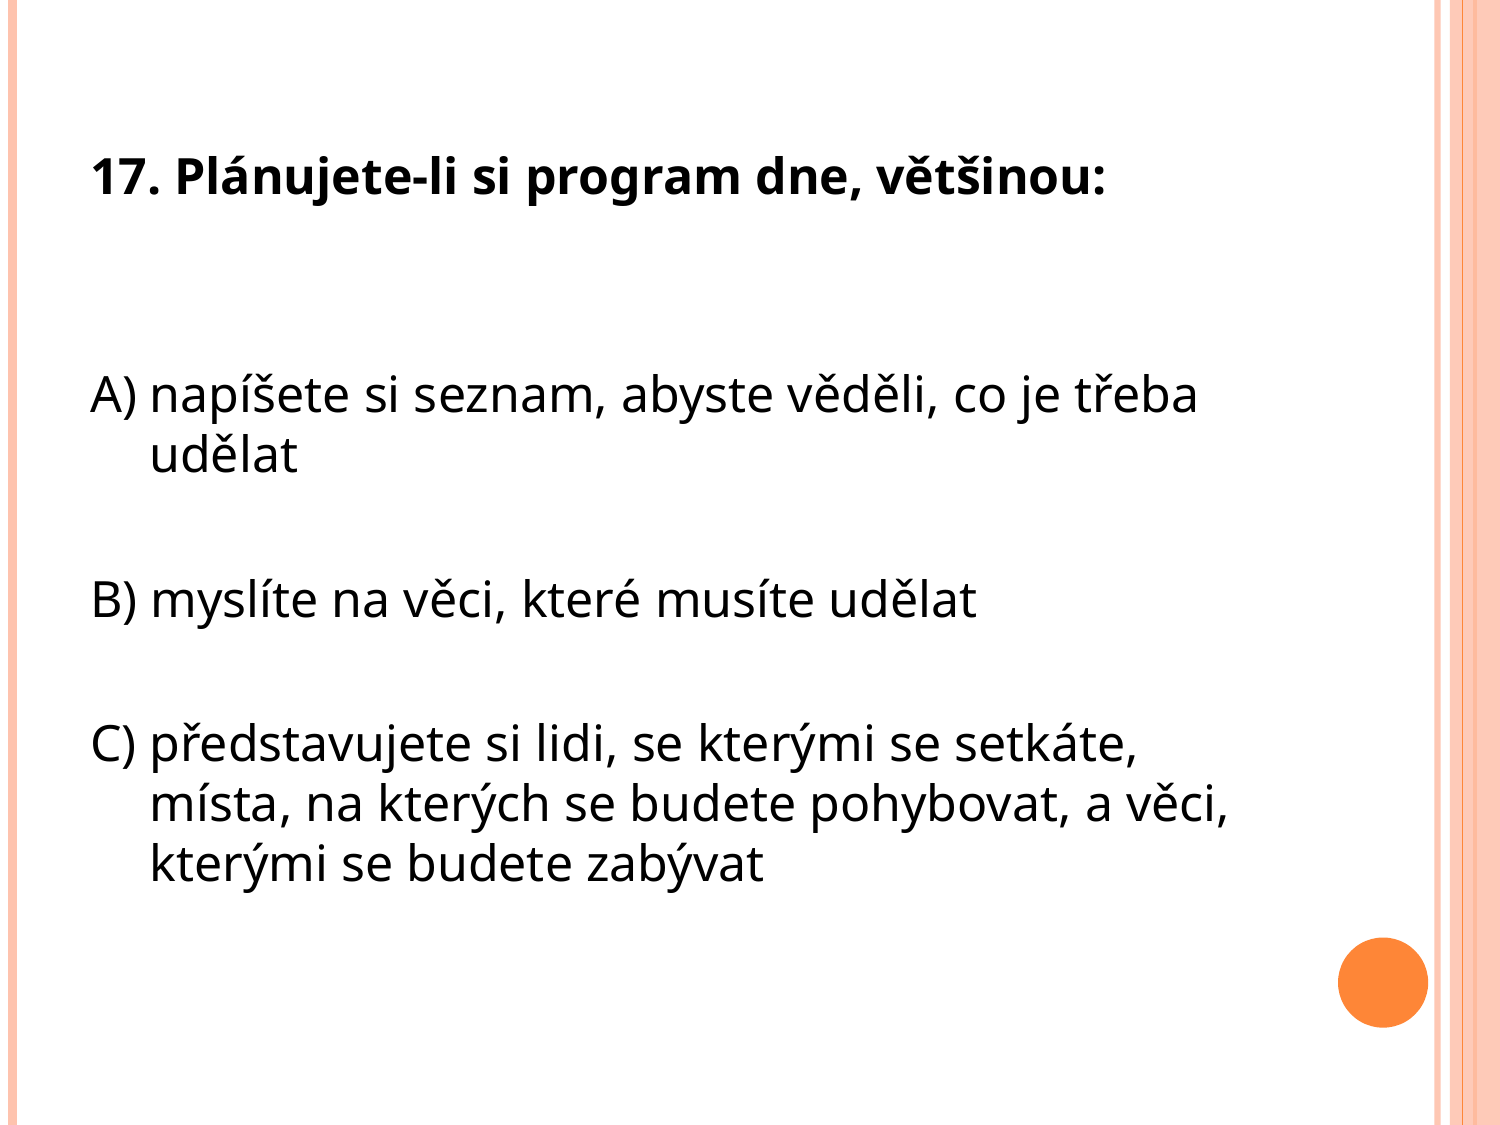

#
17. Plánujete-li si program dne, většinou:
A) napíšete si seznam, abyste věděli, co je třeba udělat
B) myslíte na věci, které musíte udělat
C) představujete si lidi, se kterými se setkáte, místa, na kterých se budete pohybovat, a věci, kterými se budete zabývat